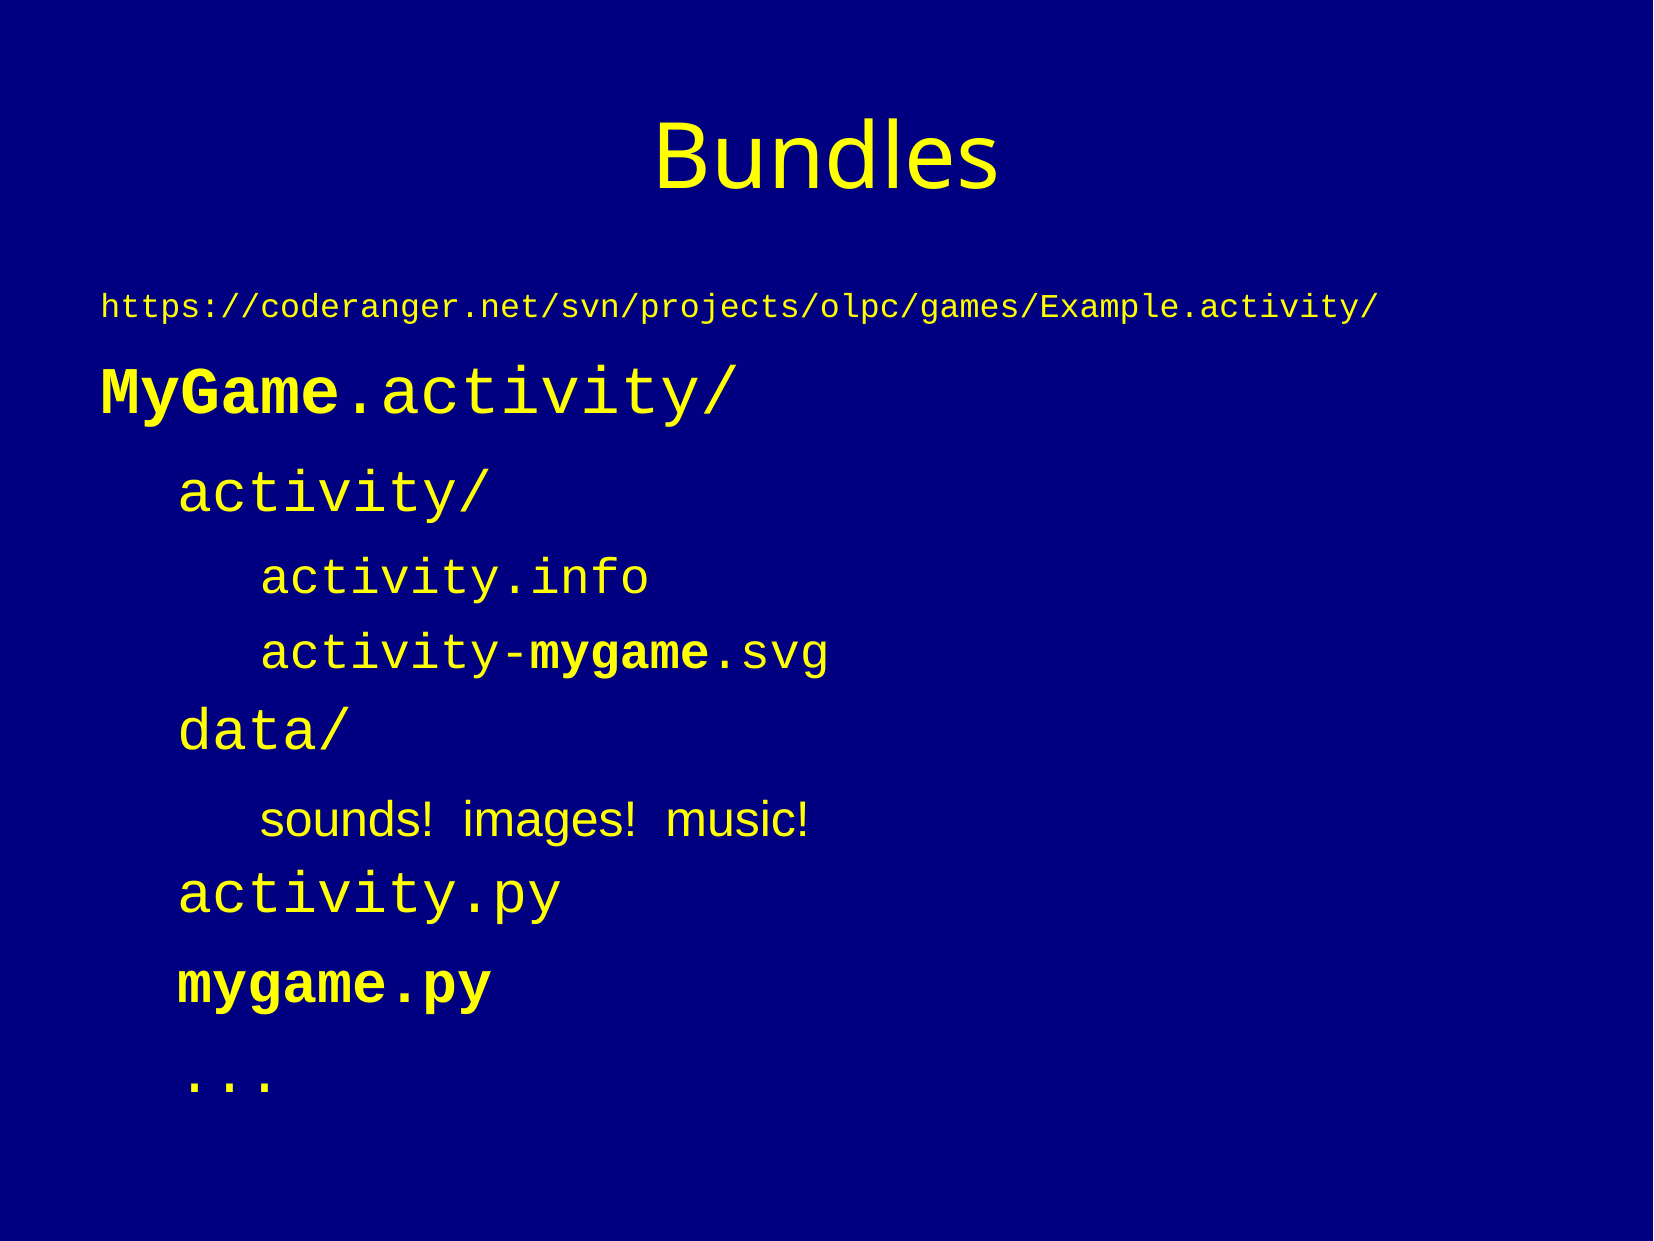

# Bundles
https://coderanger.net/svn/projects/olpc/games/Example.activity/
MyGame.activity/
activity/
activity.info
activity-mygame.svg
data/
sounds! images! music!
activity.py
mygame.py
...